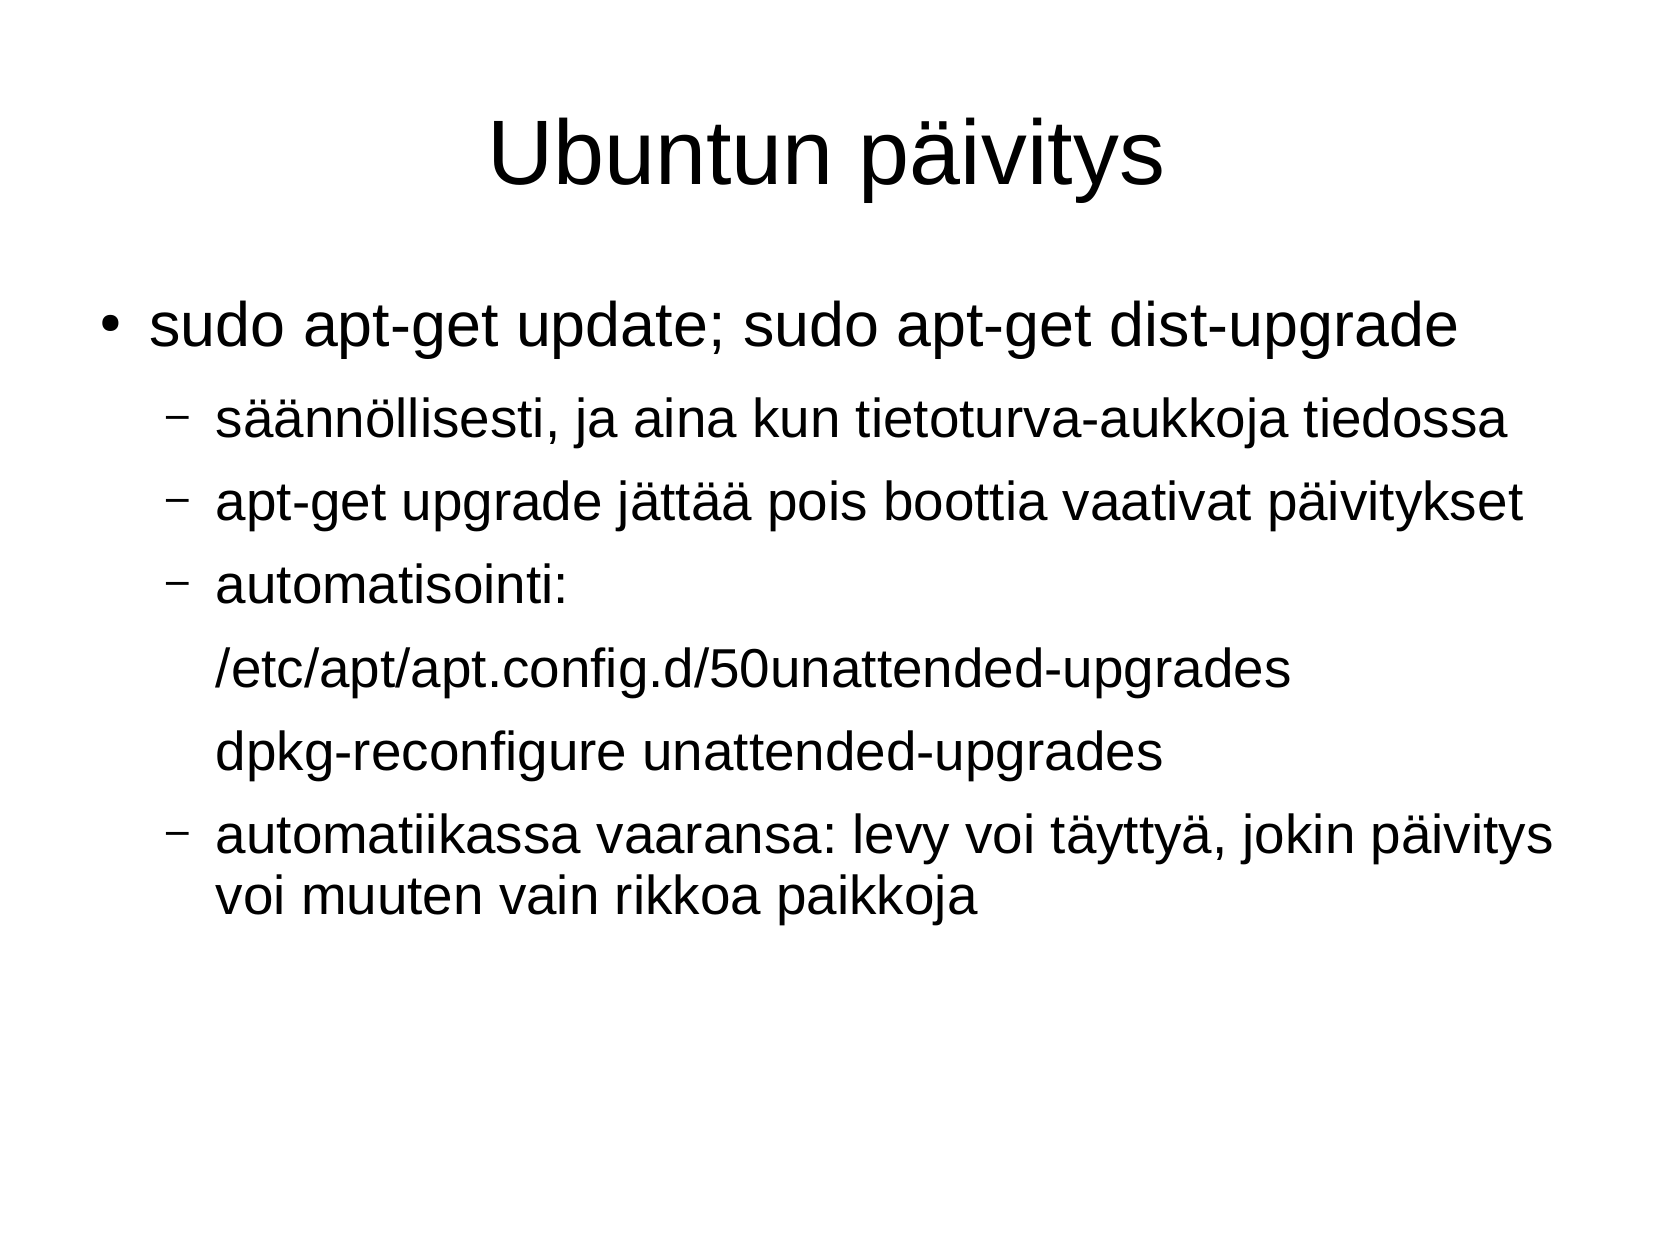

# Ubuntun päivitys
sudo apt-get update; sudo apt-get dist-upgrade
säännöllisesti, ja aina kun tietoturva-aukkoja tiedossa
apt-get upgrade jättää pois boottia vaativat päivitykset
automatisointi:
/etc/apt/apt.config.d/50unattended-upgrades
dpkg-reconfigure unattended-upgrades
automatiikassa vaaransa: levy voi täyttyä, jokin päivitys voi muuten vain rikkoa paikkoja